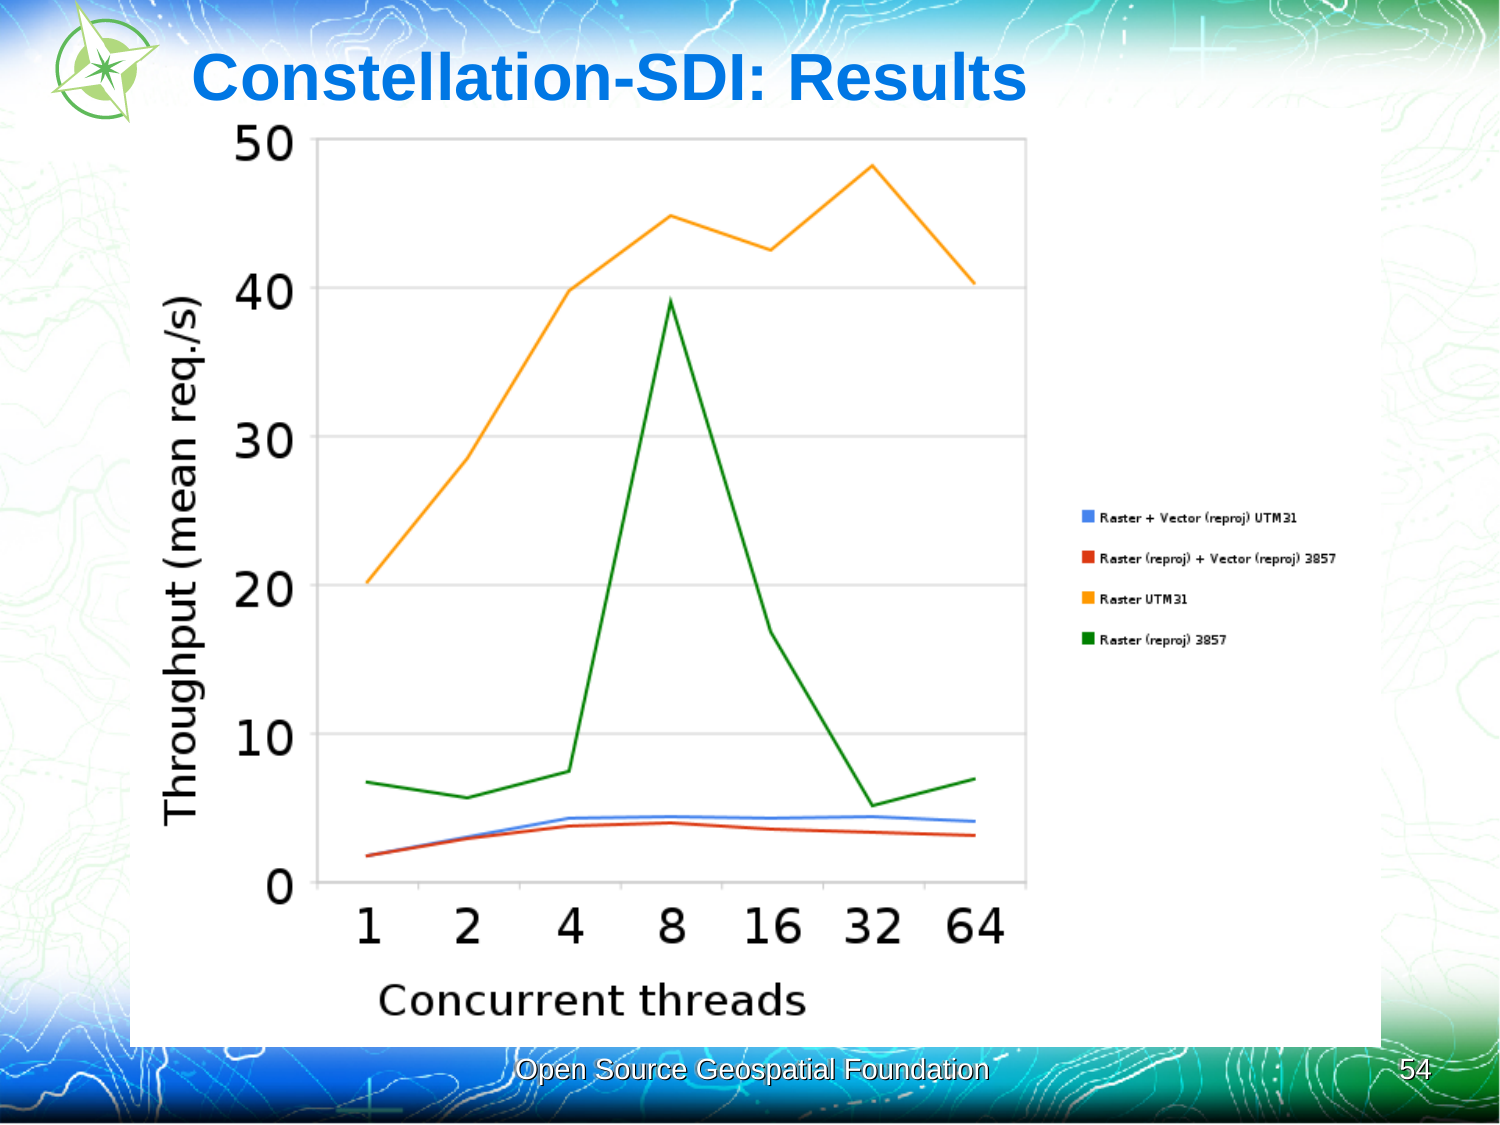

# Constellation-SDI: Results
Open Source Geospatial Foundation
54